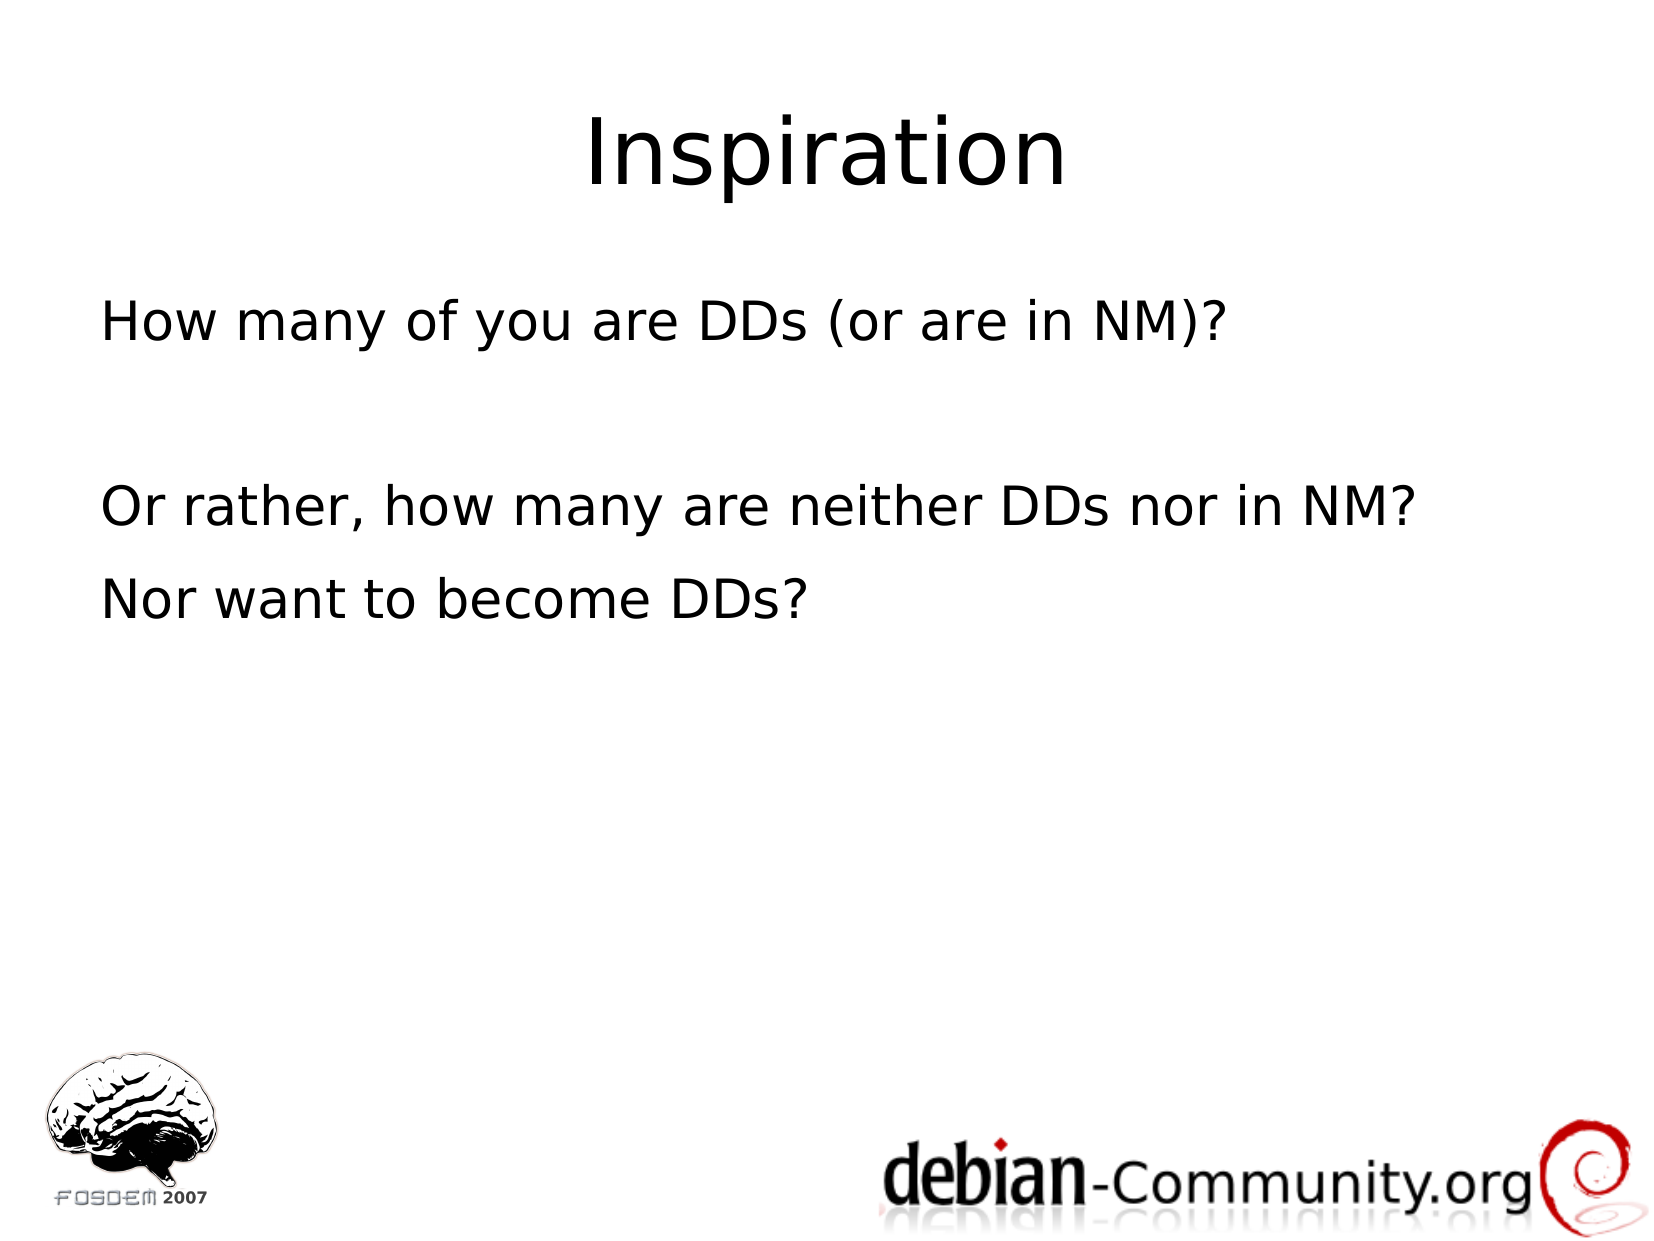

# Inspiration
How many of you are DDs (or are in NM)?
Or rather, how many are neither DDs nor in NM?
Nor want to become DDs?